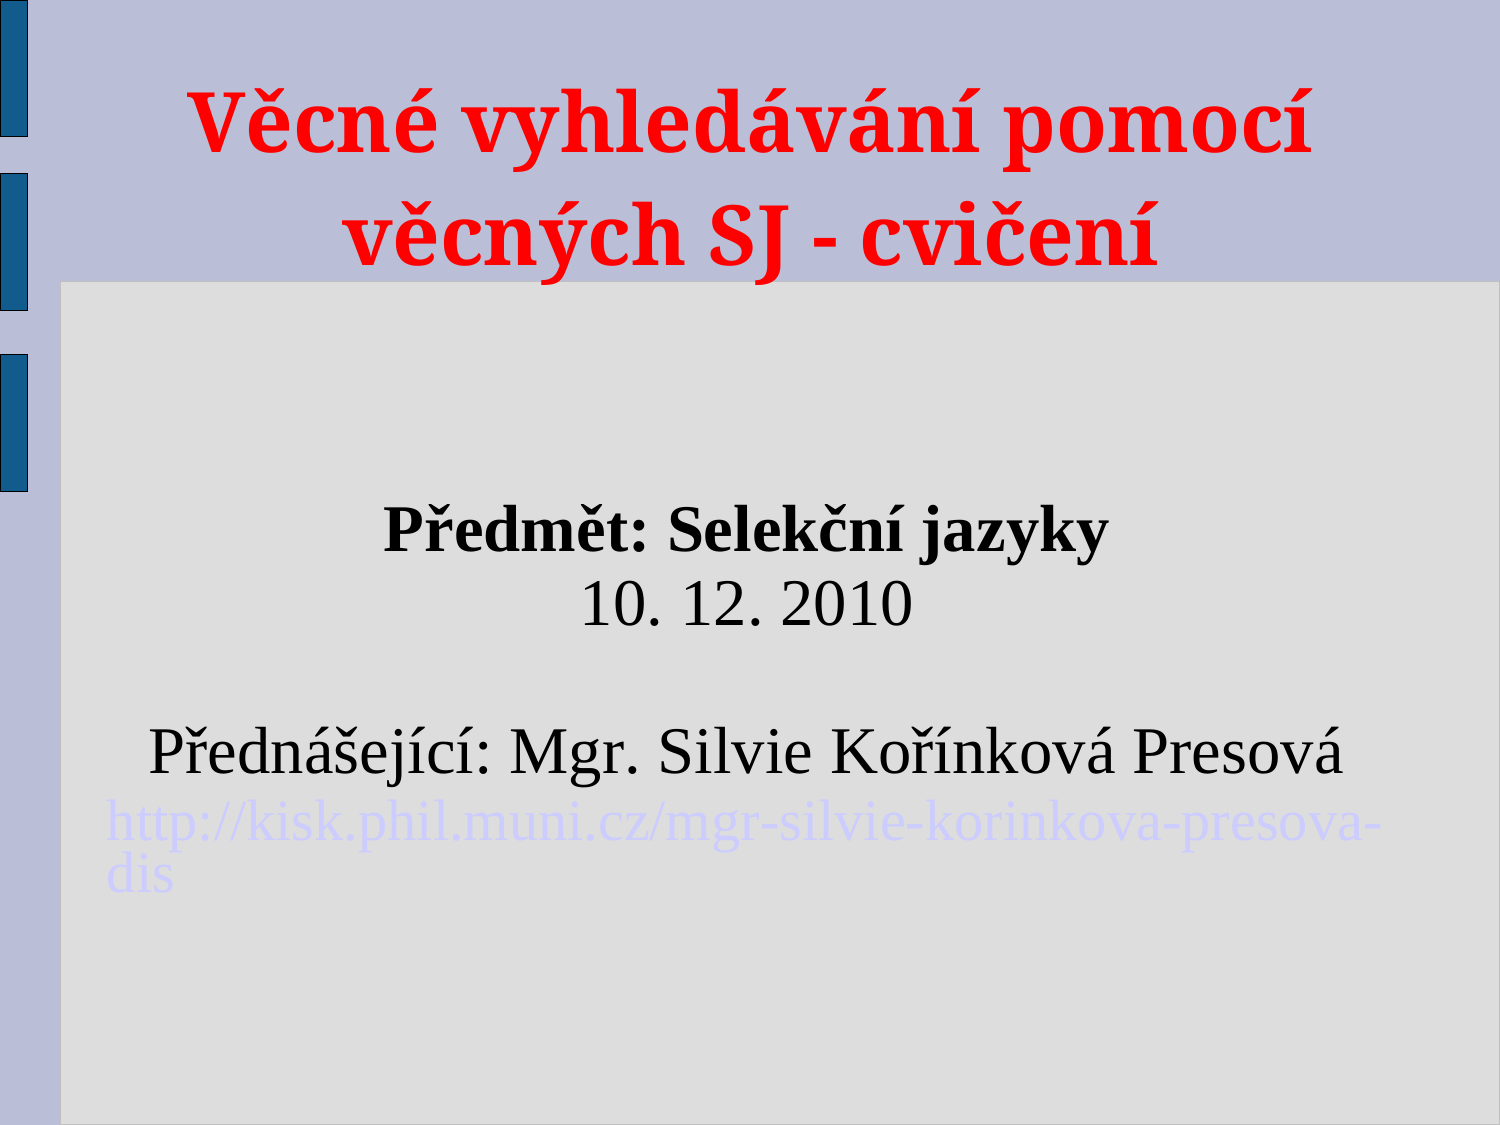

# Věcné vyhledávání pomocí věcných SJ - cvičení
Předmět: Selekční jazyky
10. 12. 2010
Přednášející: Mgr. Silvie Kořínková Presová
http://kisk.phil.muni.cz/mgr-silvie-korinkova-presova-dis